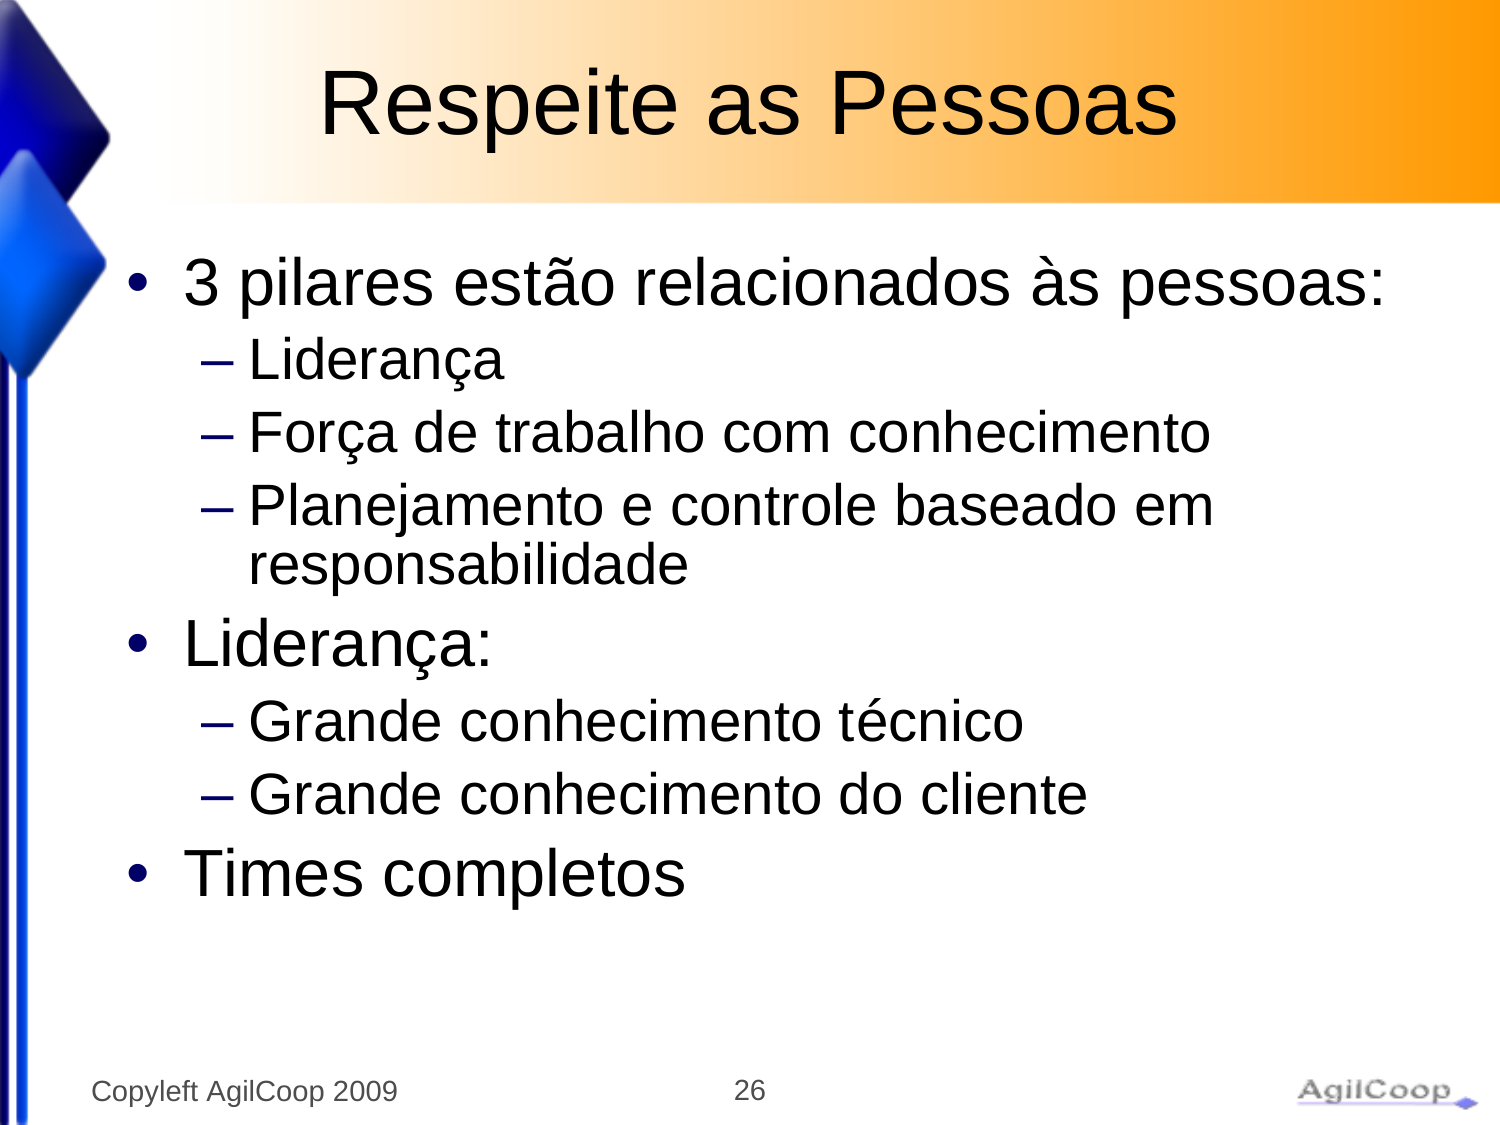

# Respeite as Pessoas
3 pilares estão relacionados às pessoas:
Liderança
Força de trabalho com conhecimento
Planejamento e controle baseado em responsabilidade
Liderança:
Grande conhecimento técnico
Grande conhecimento do cliente
Times completos
Copyleft AgilCoop 2009
26